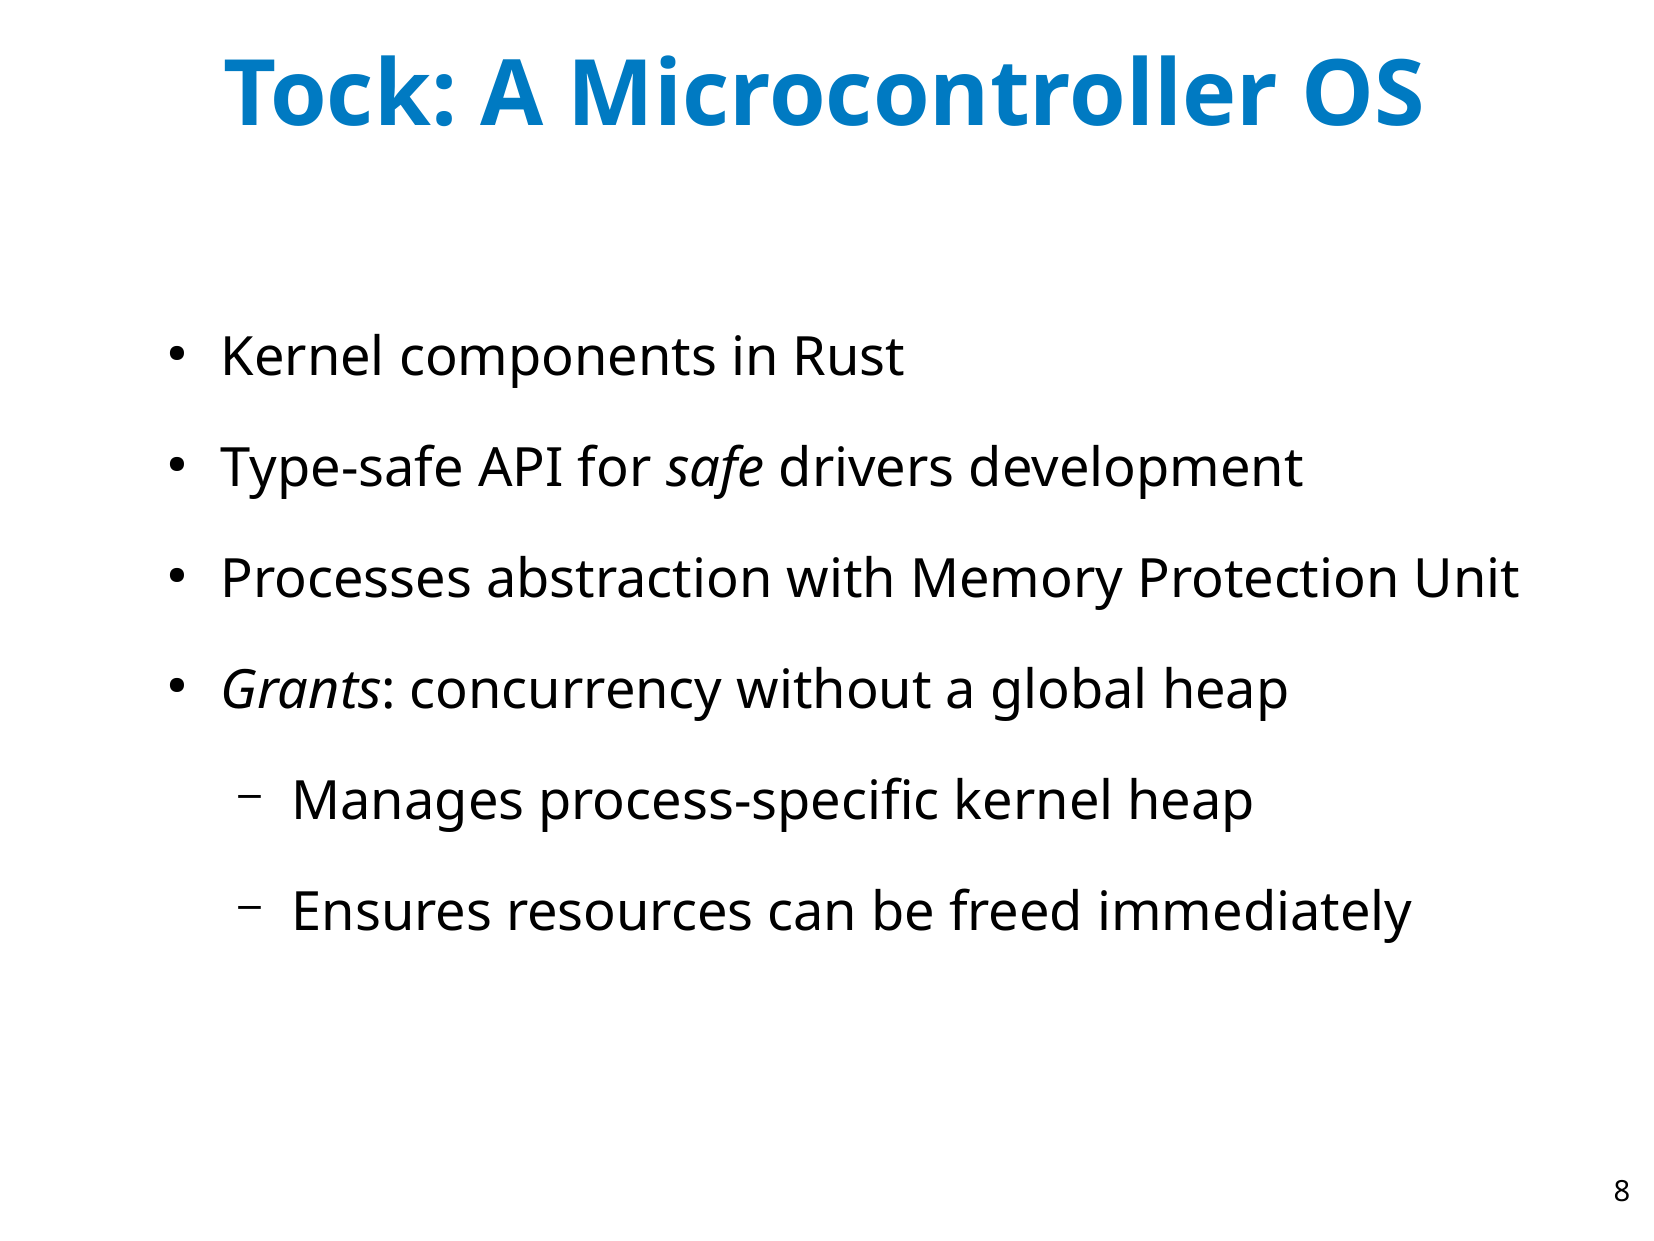

Tock: A Microcontroller OS
Kernel components in Rust
Type-safe API for safe drivers development
Processes abstraction with Memory Protection Unit
Grants: concurrency without a global heap
Manages process-specific kernel heap
Ensures resources can be freed immediately
8